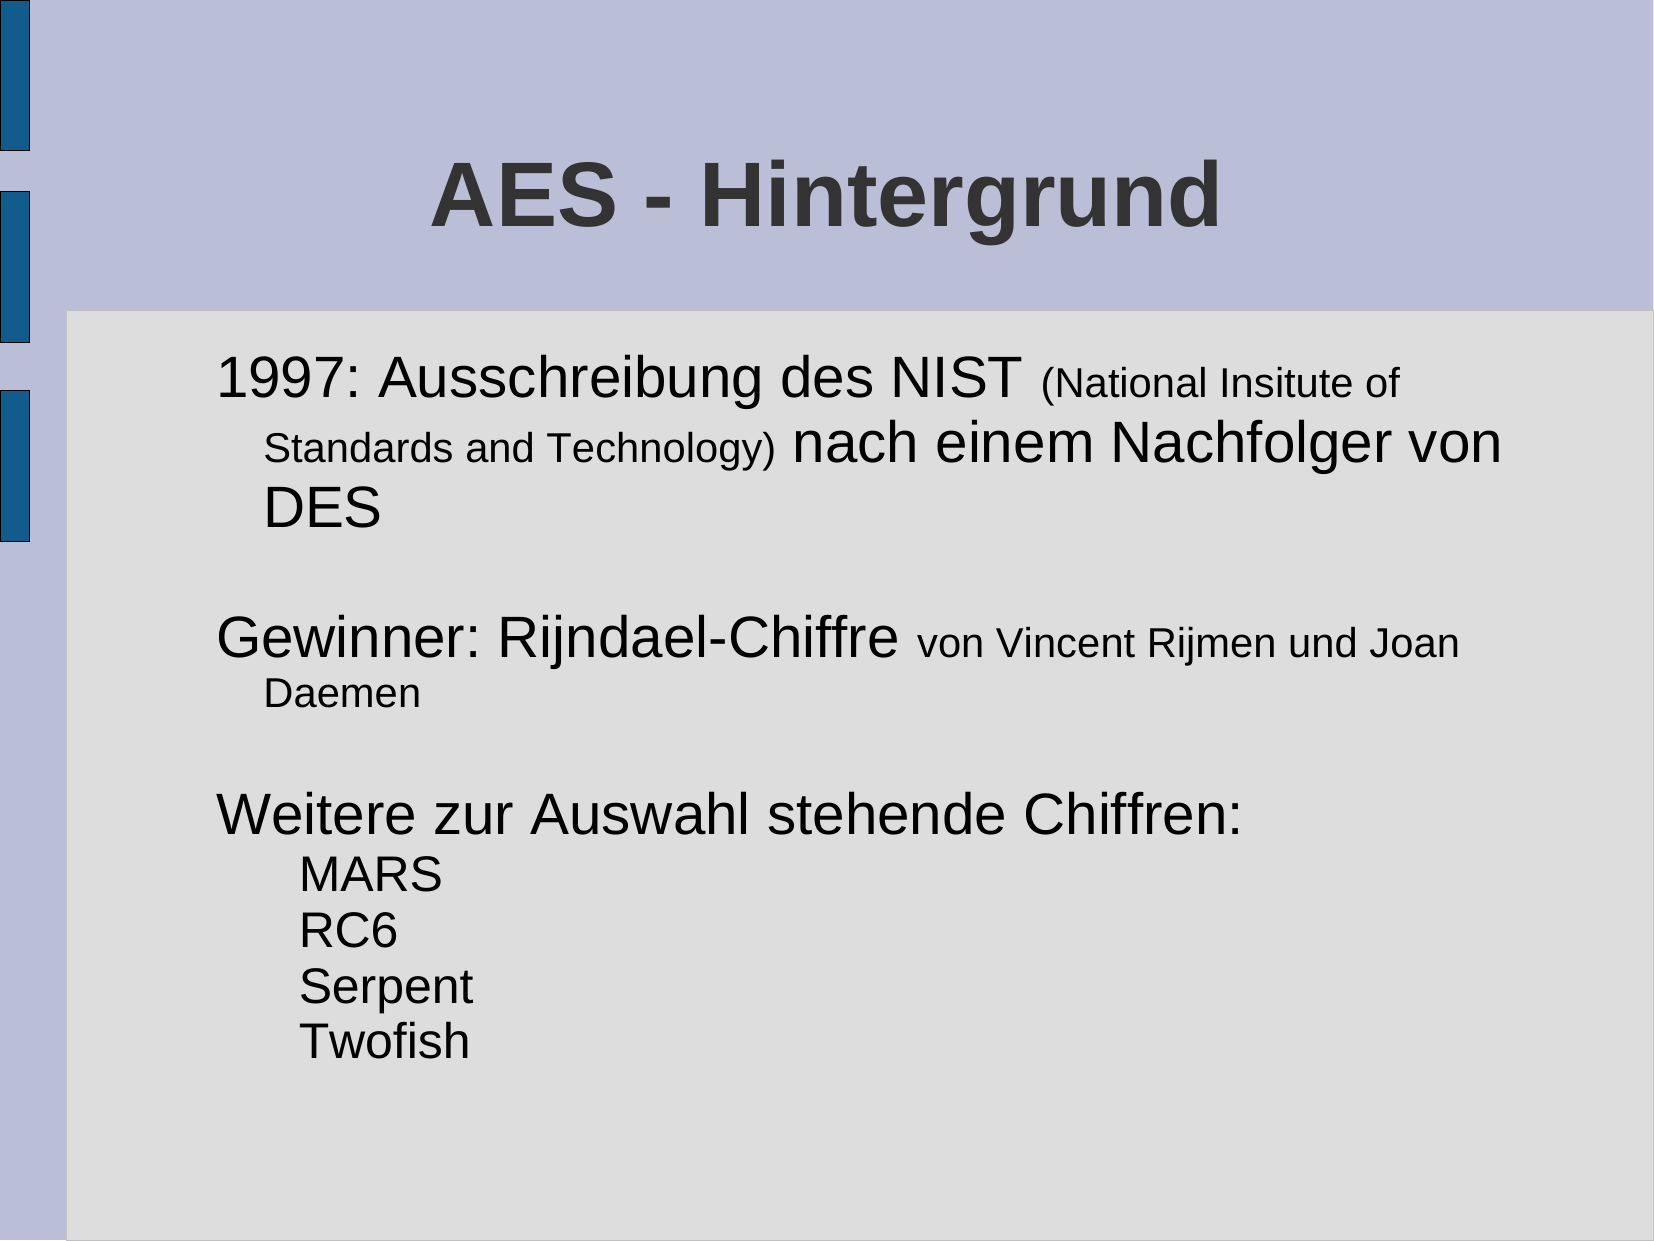

# AES - Hintergrund
1997: Ausschreibung des NIST (National Insitute of Standards and Technology) nach einem Nachfolger von DES
Gewinner: Rijndael-Chiffre von Vincent Rijmen und Joan Daemen
Weitere zur Auswahl stehende Chiffren:
MARS
RC6
Serpent
Twofish